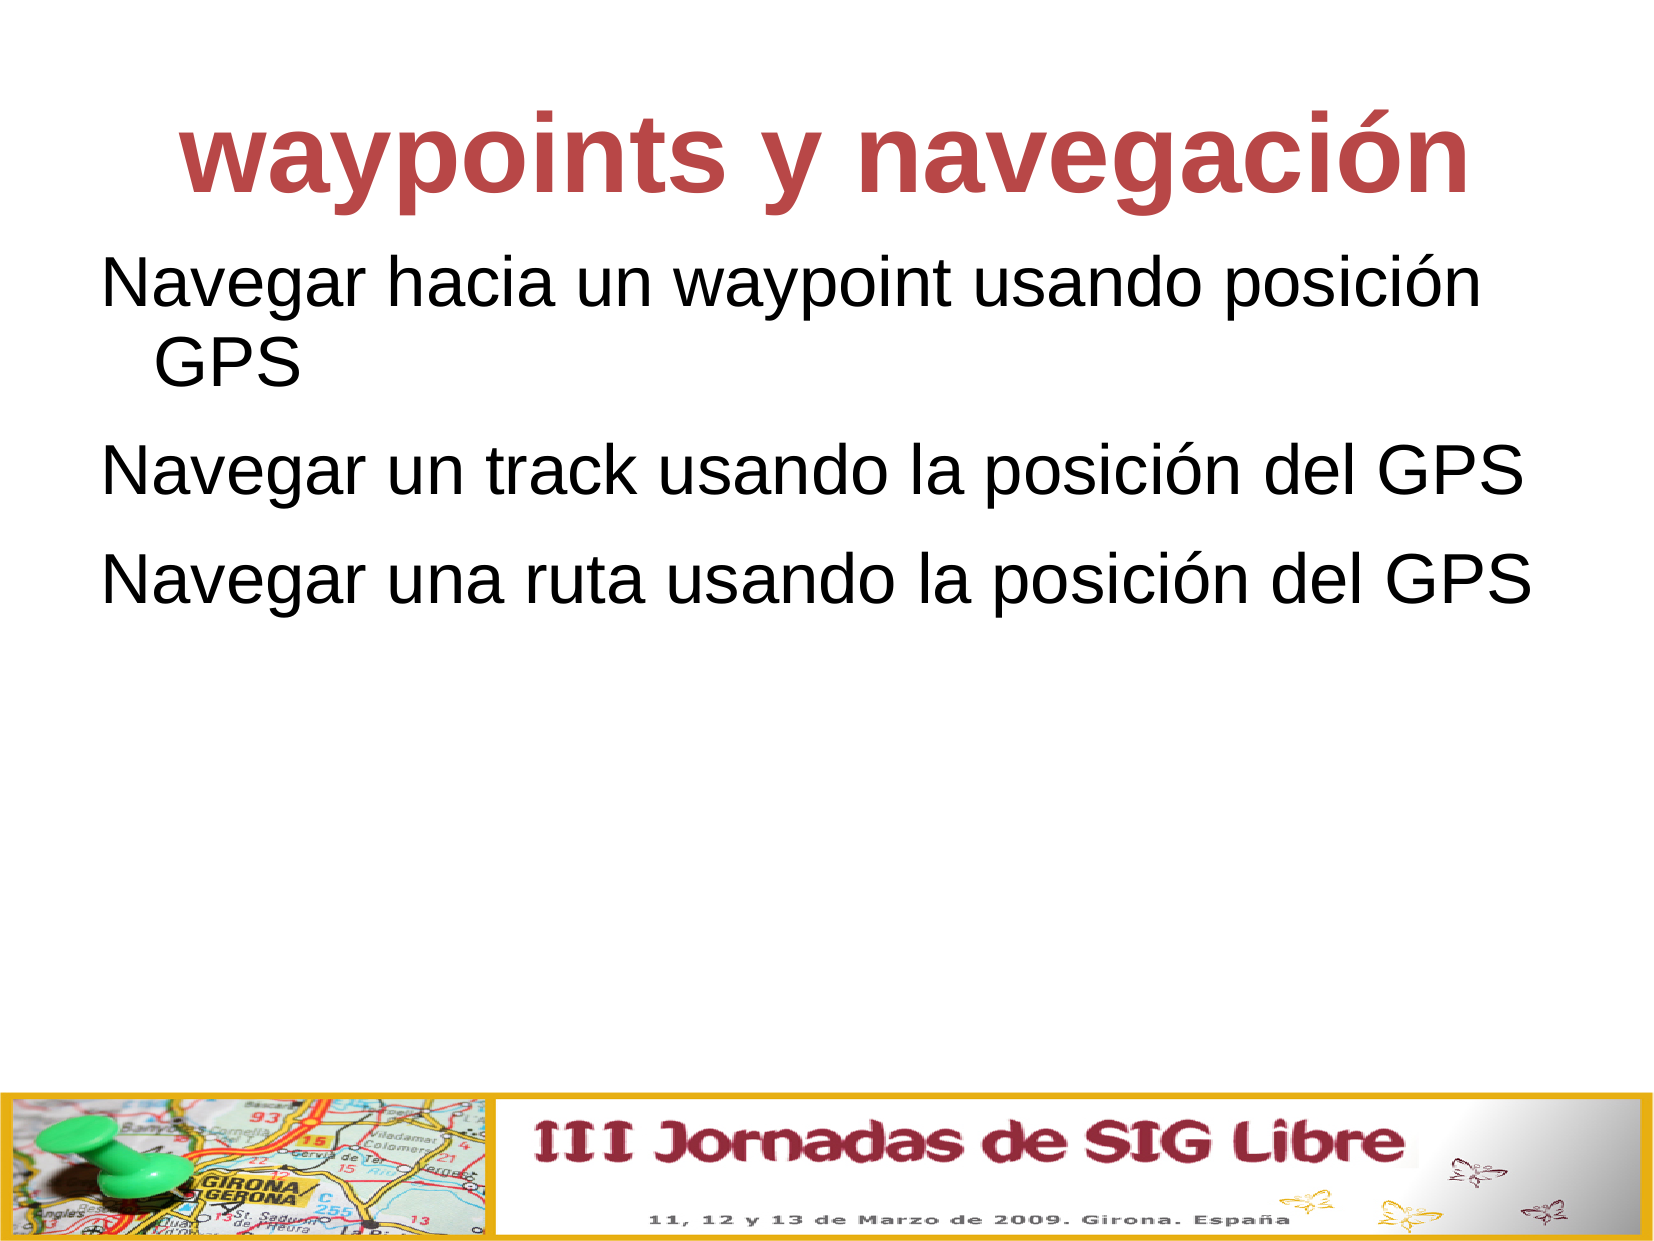

# waypoints y navegación
Navegar hacia un waypoint usando posición GPS
Navegar un track usando la posición del GPS
Navegar una ruta usando la posición del GPS